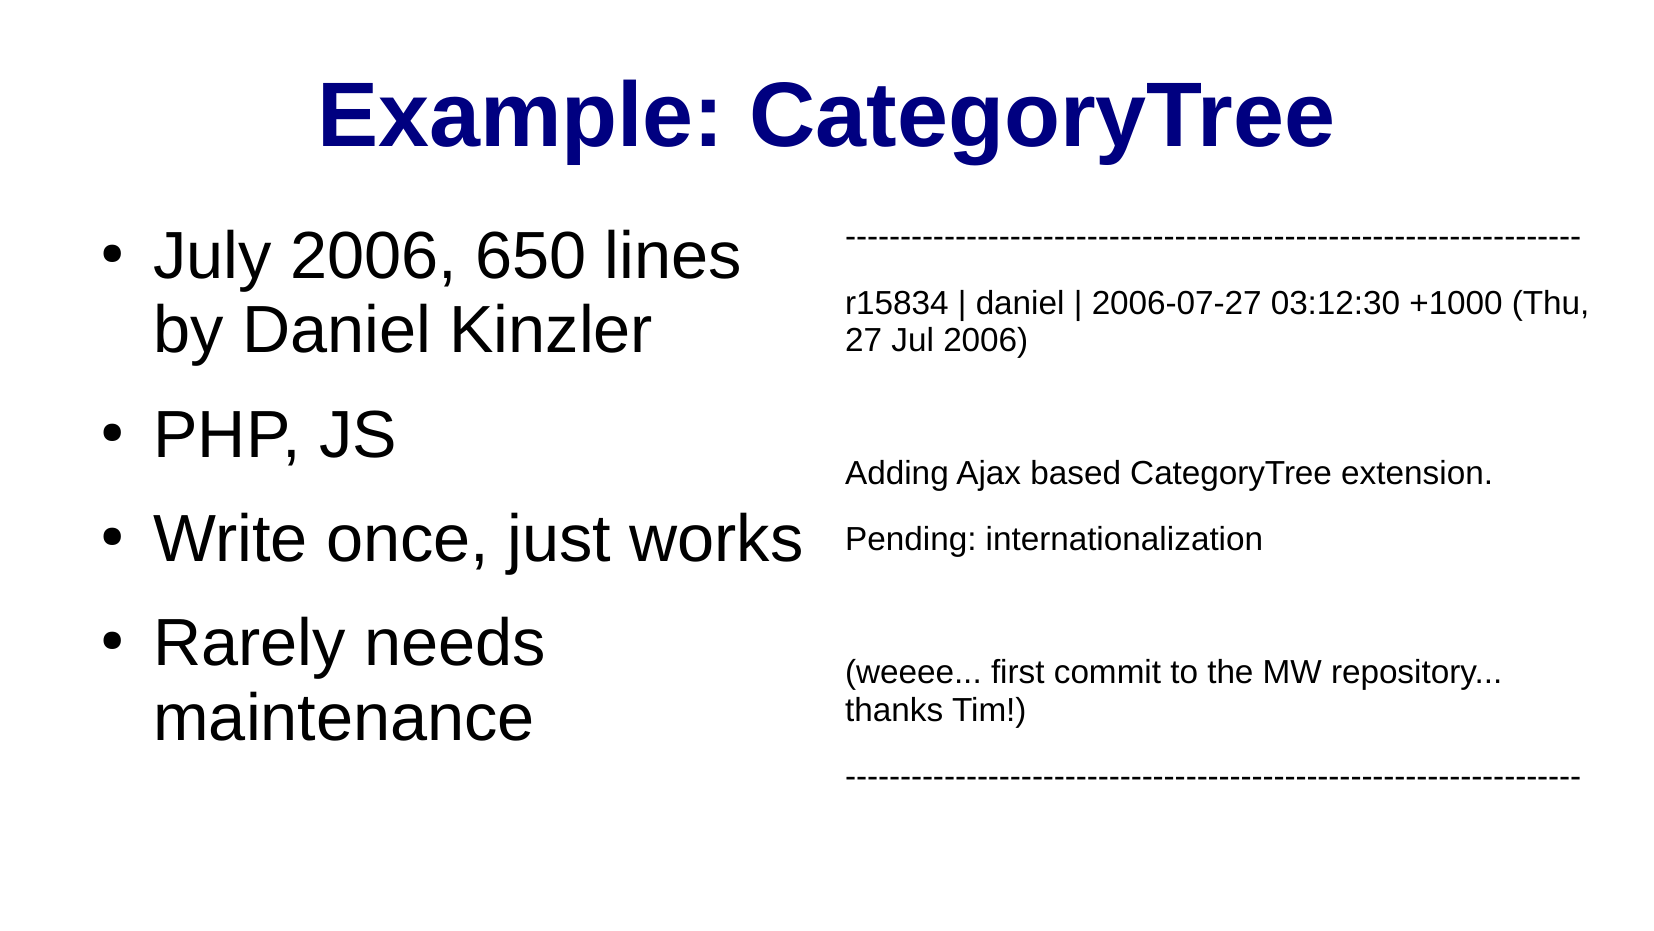

# Example: CategoryTree
July 2006, 650 lines by Daniel Kinzler
PHP, JS
Write once, just works
Rarely needs maintenance
-------------------------------------------------------------------
r15834 | daniel | 2006-07-27 03:12:30 +1000 (Thu, 27 Jul 2006)
Adding Ajax based CategoryTree extension.
Pending: internationalization
(weeee... first commit to the MW repository... thanks Tim!)
-------------------------------------------------------------------